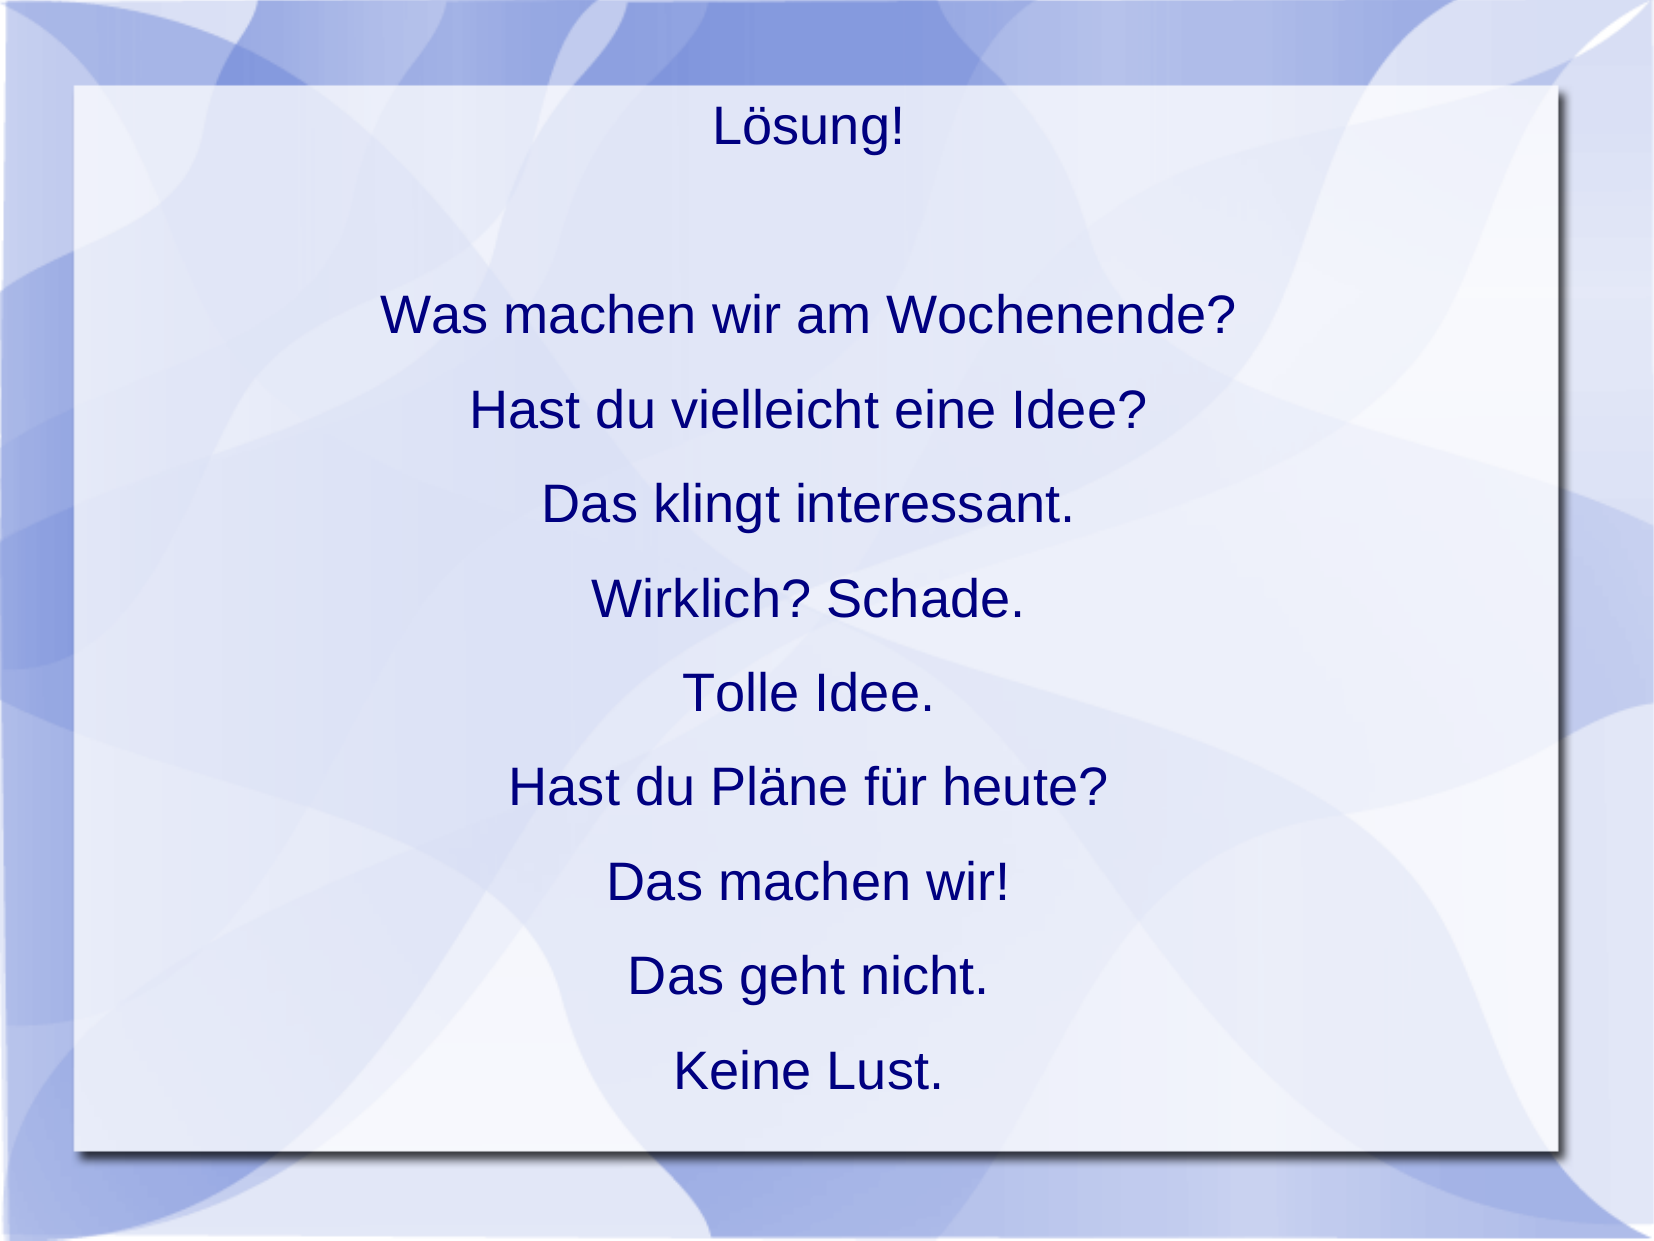

# Lösung!
Was machen wir am Wochenende?
Hast du vielleicht eine Idee?
Das klingt interessant.
Wirklich? Schade.
Tolle Idee.
Hast du Pläne für heute?
Das machen wir!
Das geht nicht.
Keine Lust.